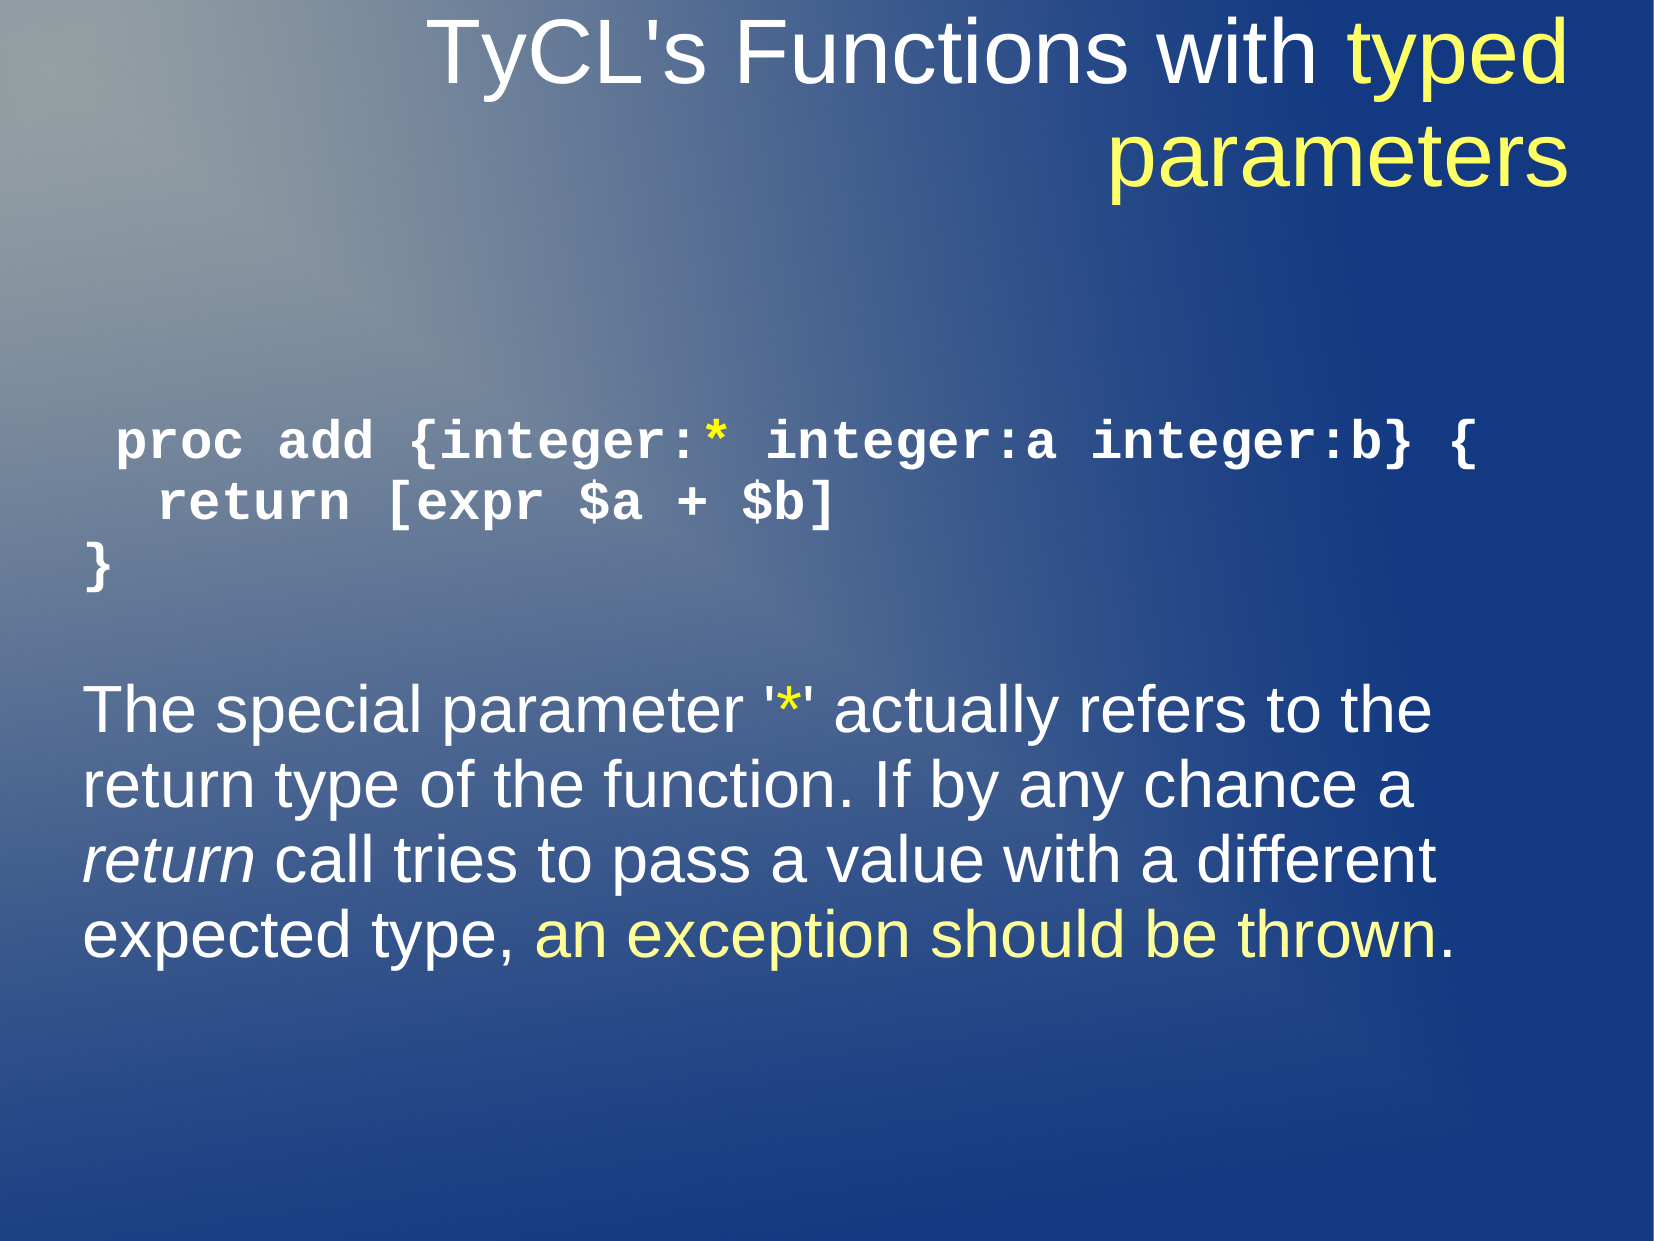

TyCL's Functions with typed parameters
# proc add {integer:* integer:a integer:b} {
	return [expr $a + $b]
}
The special parameter '*' actually refers to the return type of the function. If by any chance a return call tries to pass a value with a different expected type, an exception should be thrown.